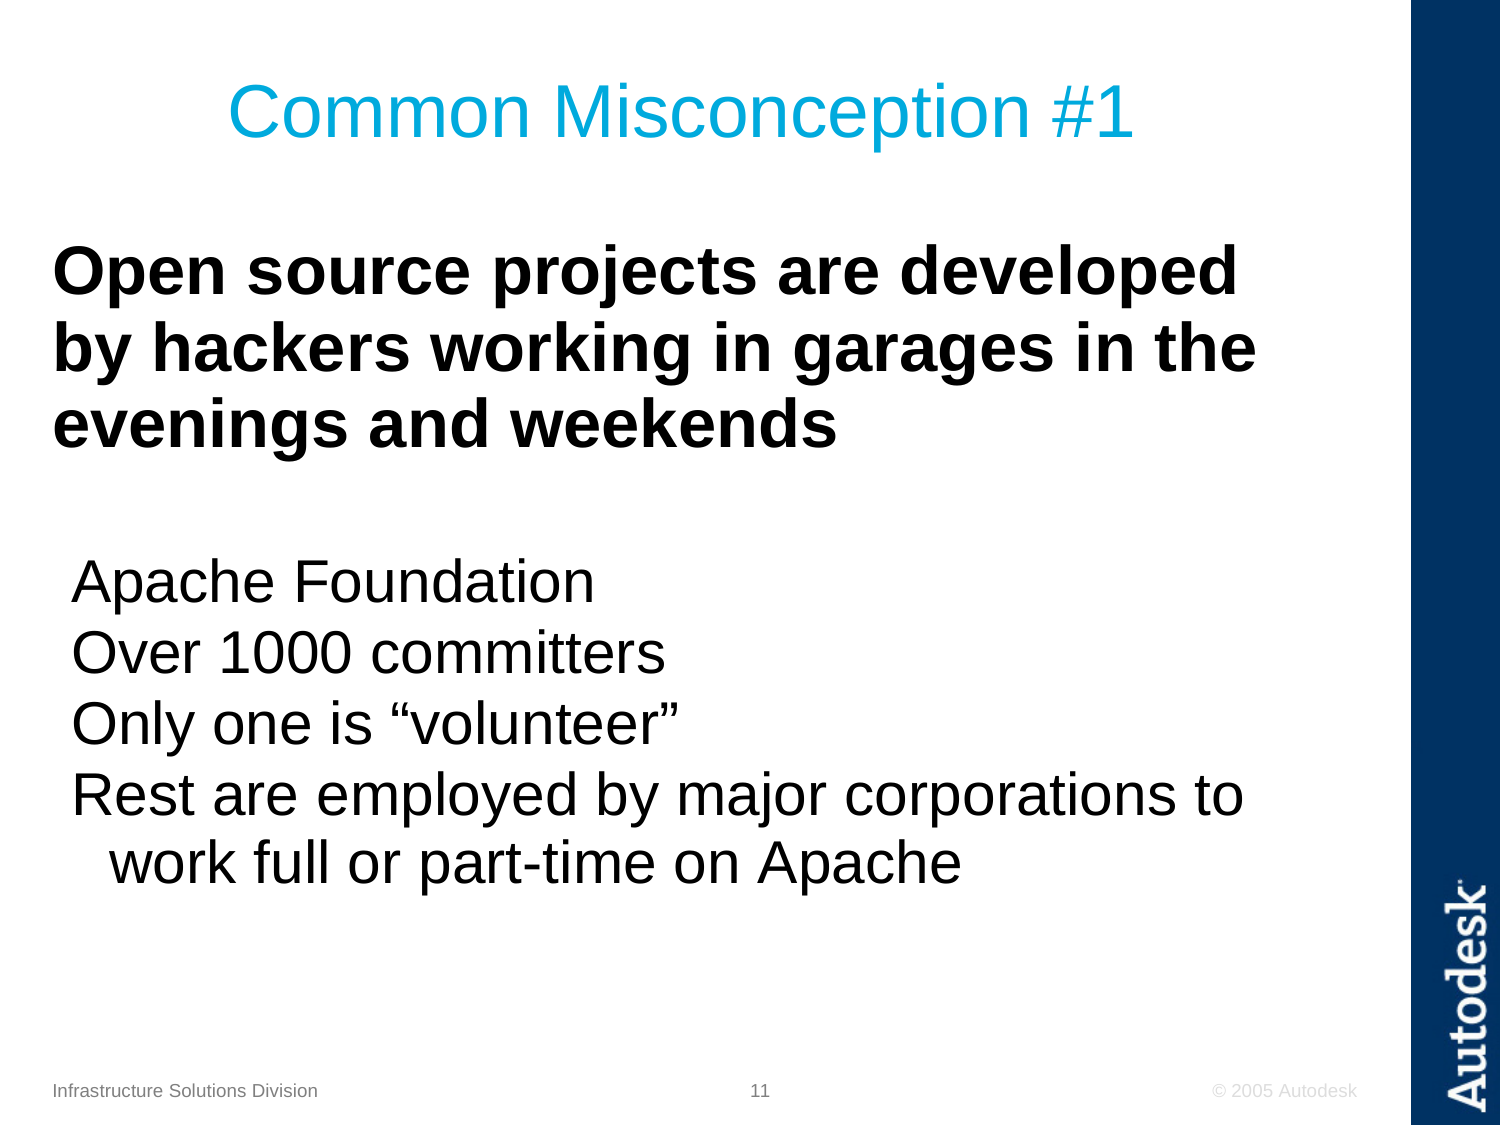

# Common Misconception #1
Open source projects are developed by hackers working in garages in the evenings and weekends
Apache Foundation
Over 1000 committers
Only one is “volunteer”
Rest are employed by major corporations to work full or part-time on Apache